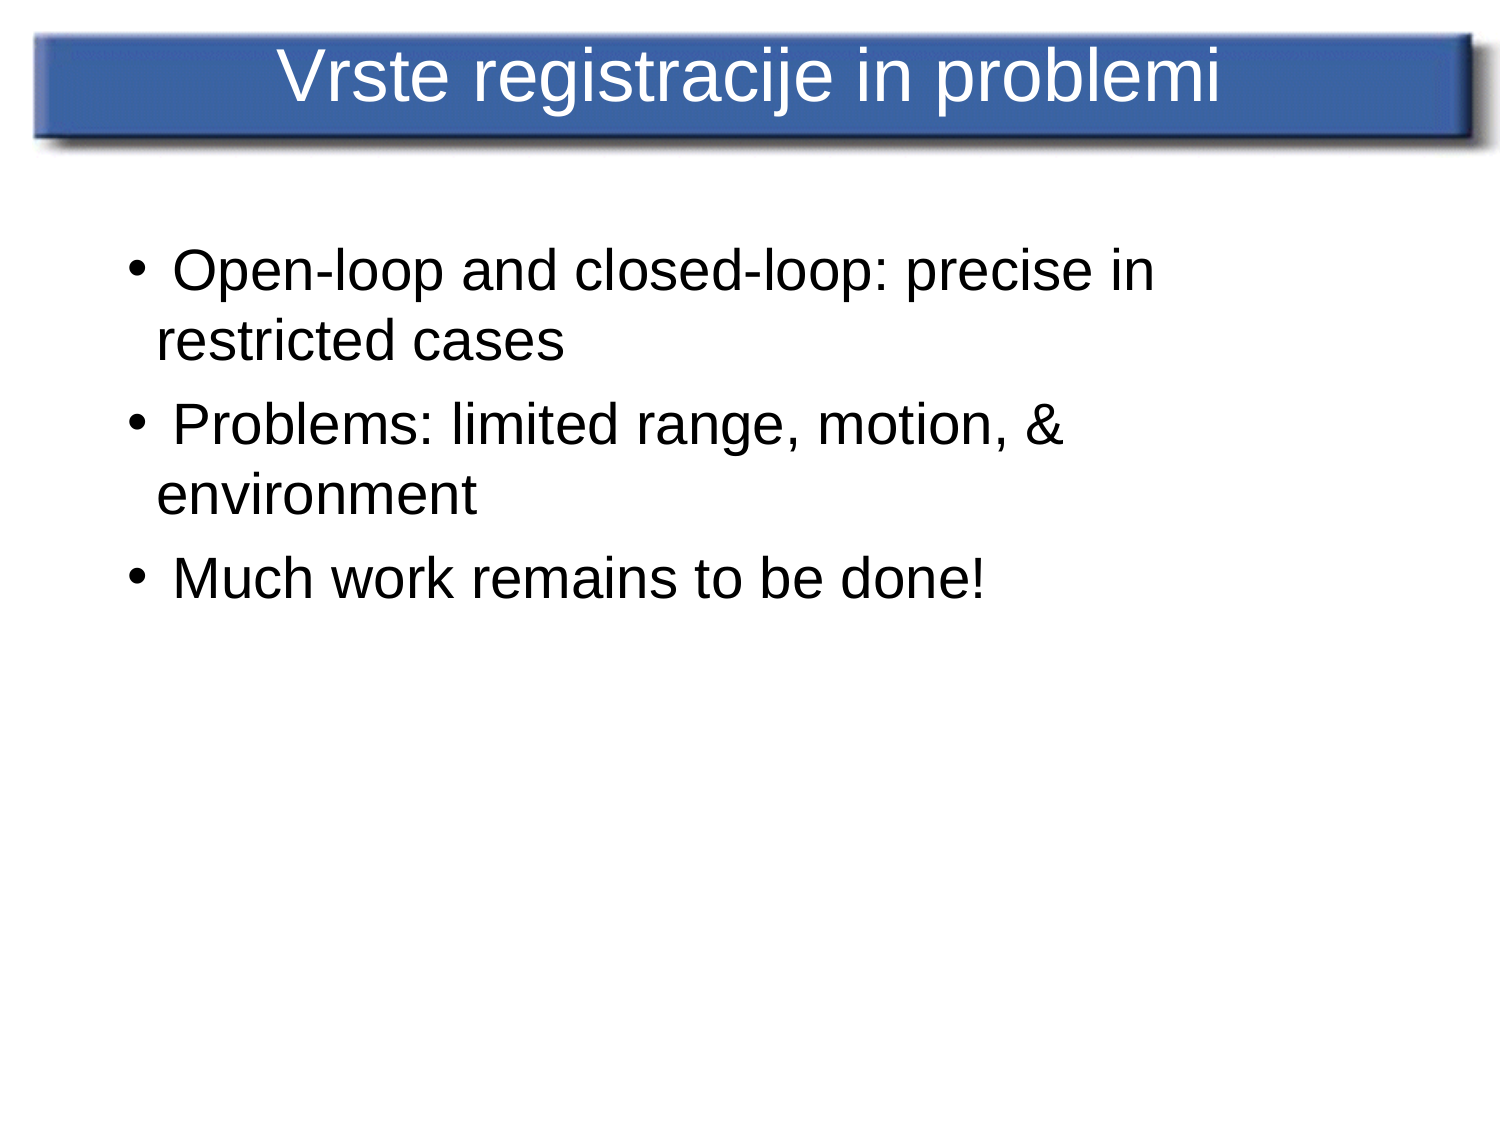

# Vrste registracije in problemi
 Open-loop and closed-loop: precise in restricted cases
 Problems: limited range, motion, & environment
 Much work remains to be done!